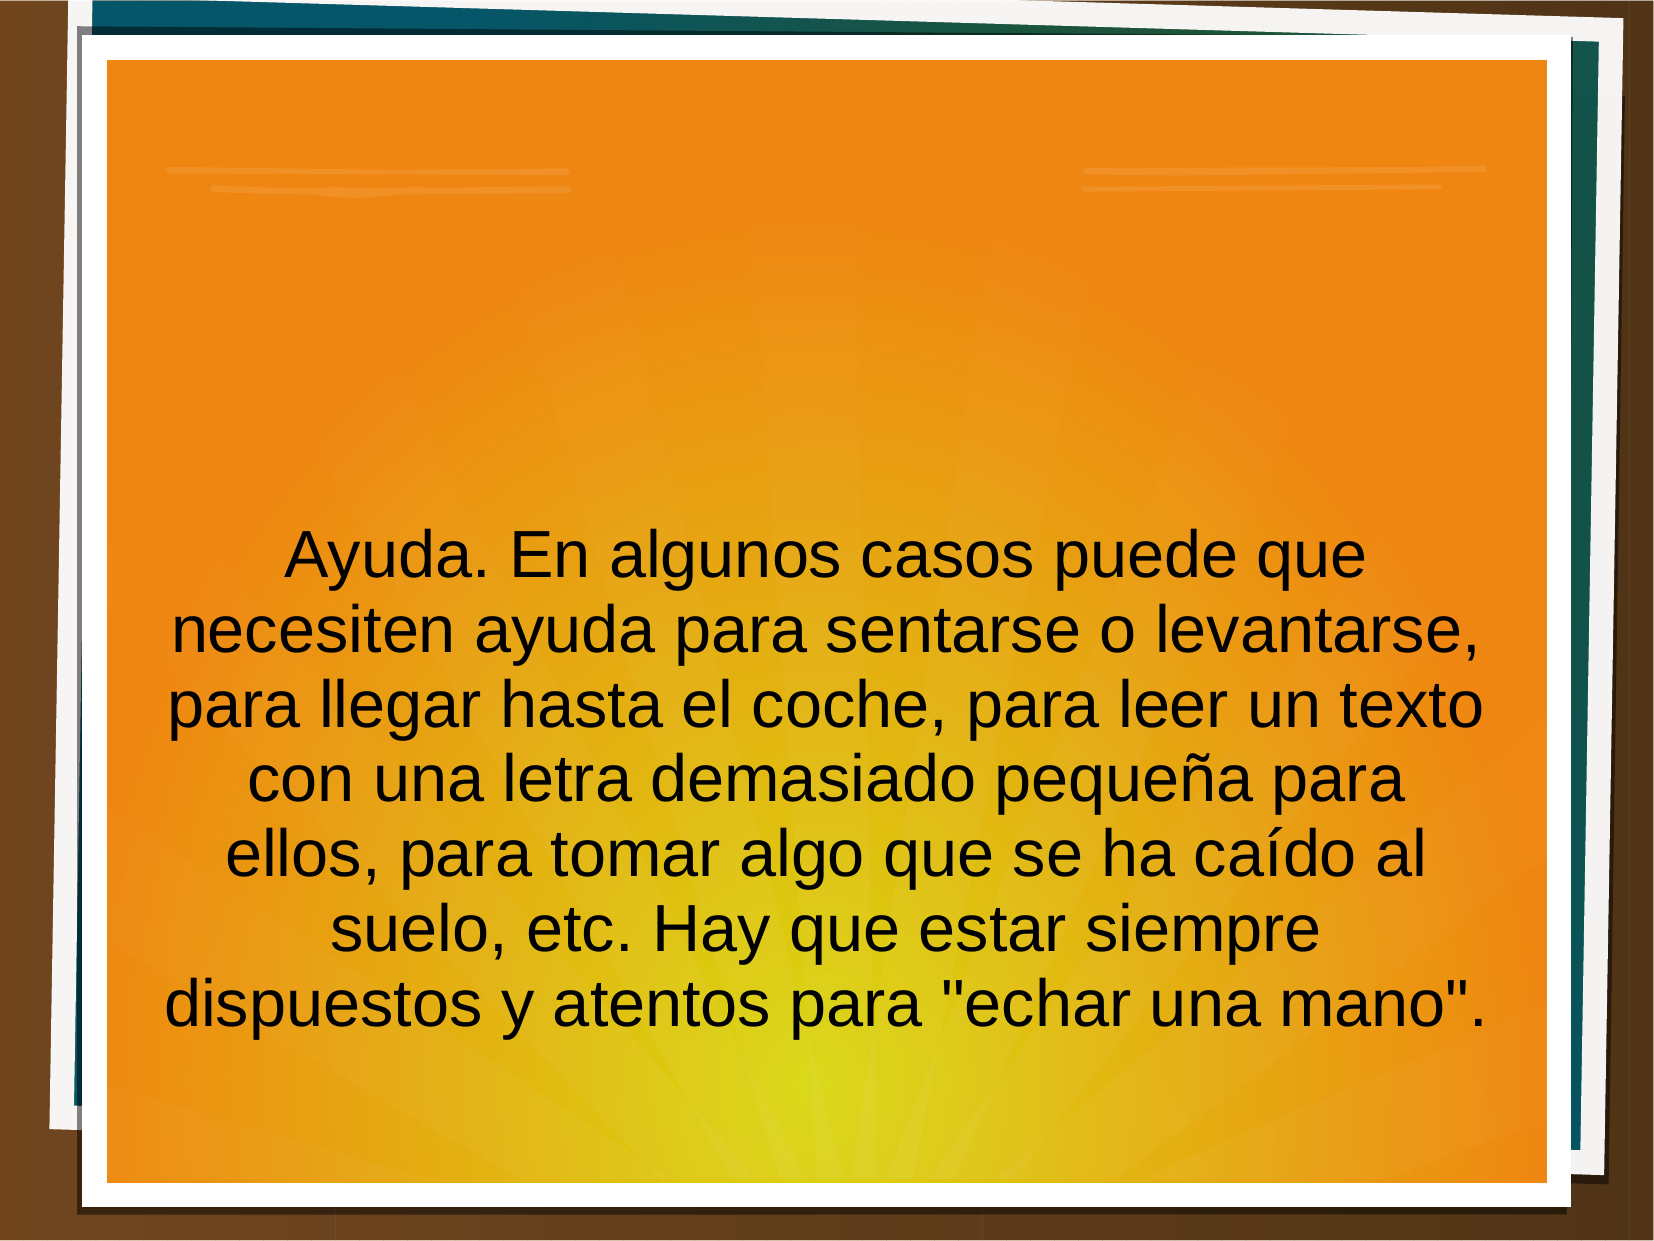

#
Ayuda. En algunos casos puede que necesiten ayuda para sentarse o levantarse, para llegar hasta el coche, para leer un texto con una letra demasiado pequeña para ellos, para tomar algo que se ha caído al suelo, etc. Hay que estar siempre dispuestos y atentos para "echar una mano".